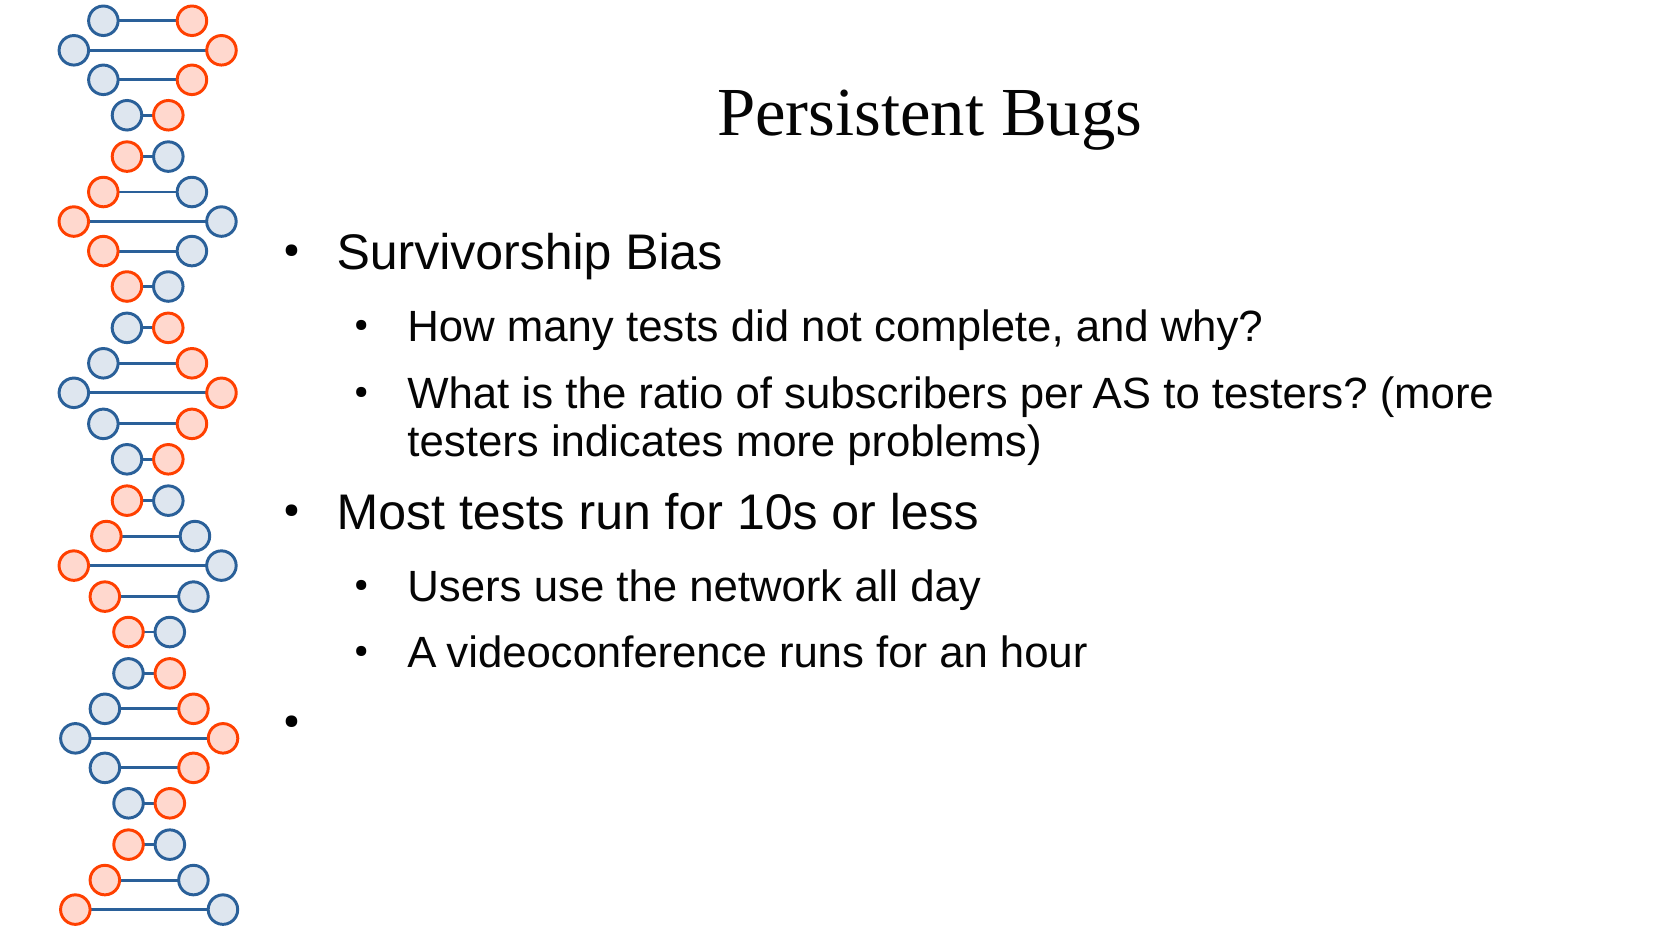

# Persistent Bugs
Survivorship Bias
How many tests did not complete, and why?
What is the ratio of subscribers per AS to testers? (more testers indicates more problems)
Most tests run for 10s or less
Users use the network all day
A videoconference runs for an hour